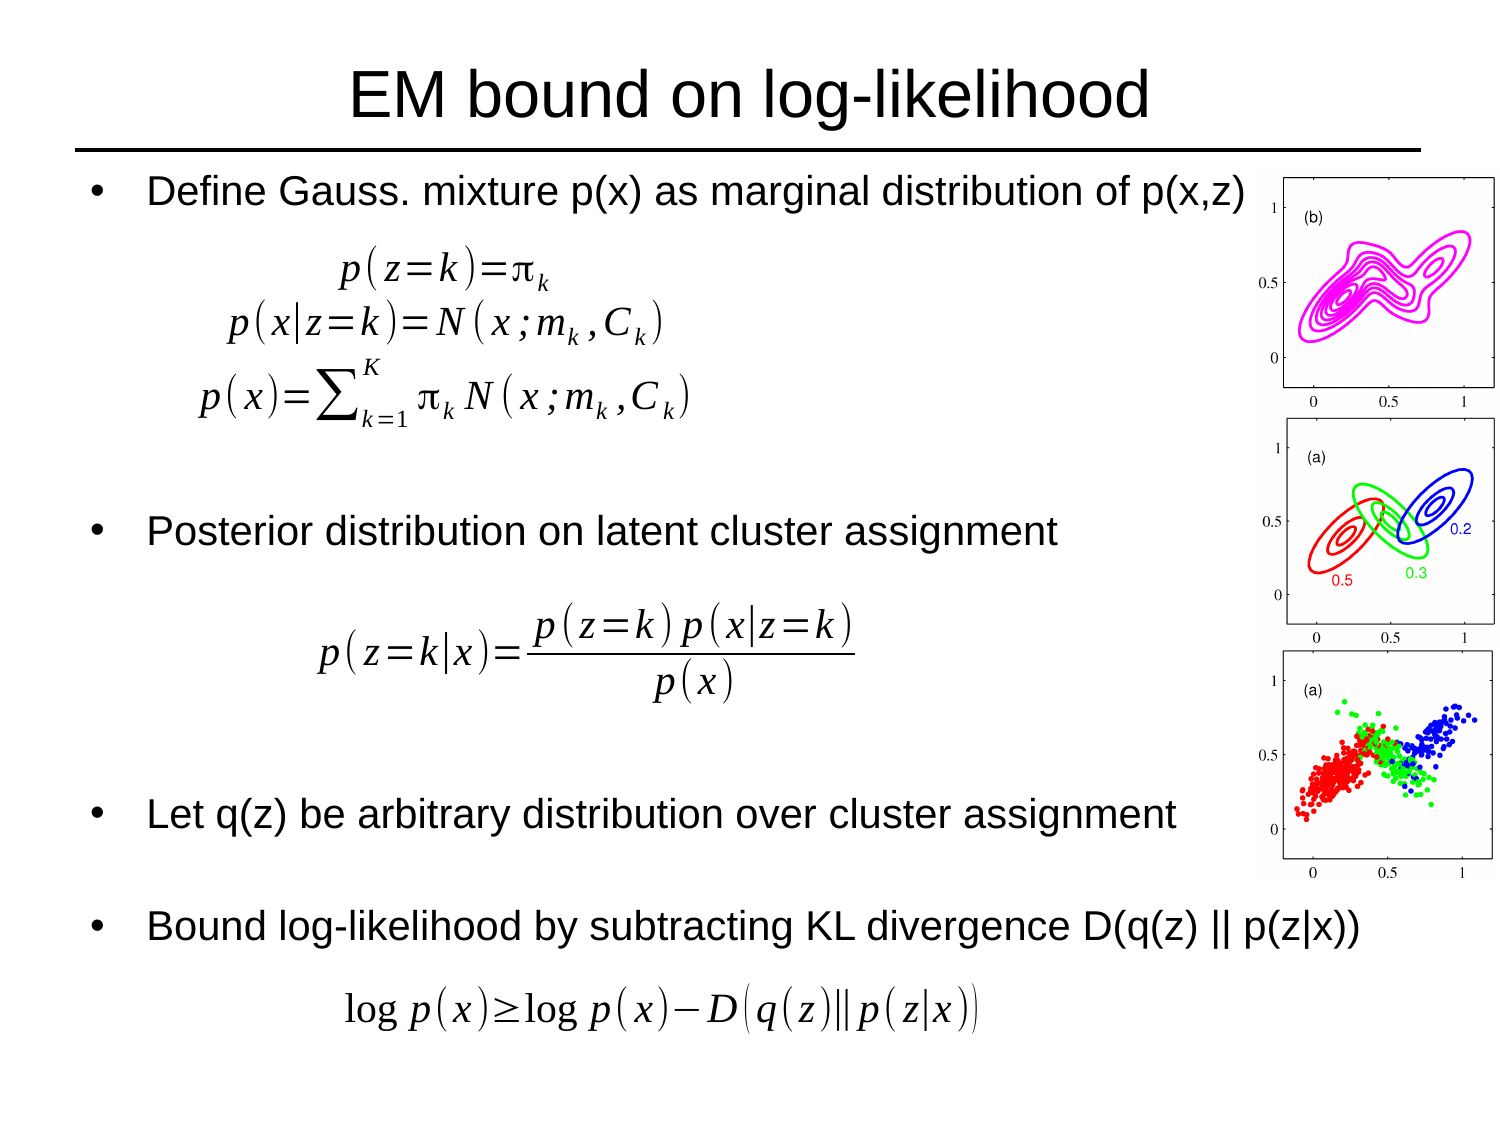

# EM bound on log-likelihood
Define Gauss. mixture p(x) as marginal distribution of p(x,z)
Posterior distribution on latent cluster assignment
Let q(z) be arbitrary distribution over cluster assignment
Bound log-likelihood by subtracting KL divergence D(q(z) || p(z|x))